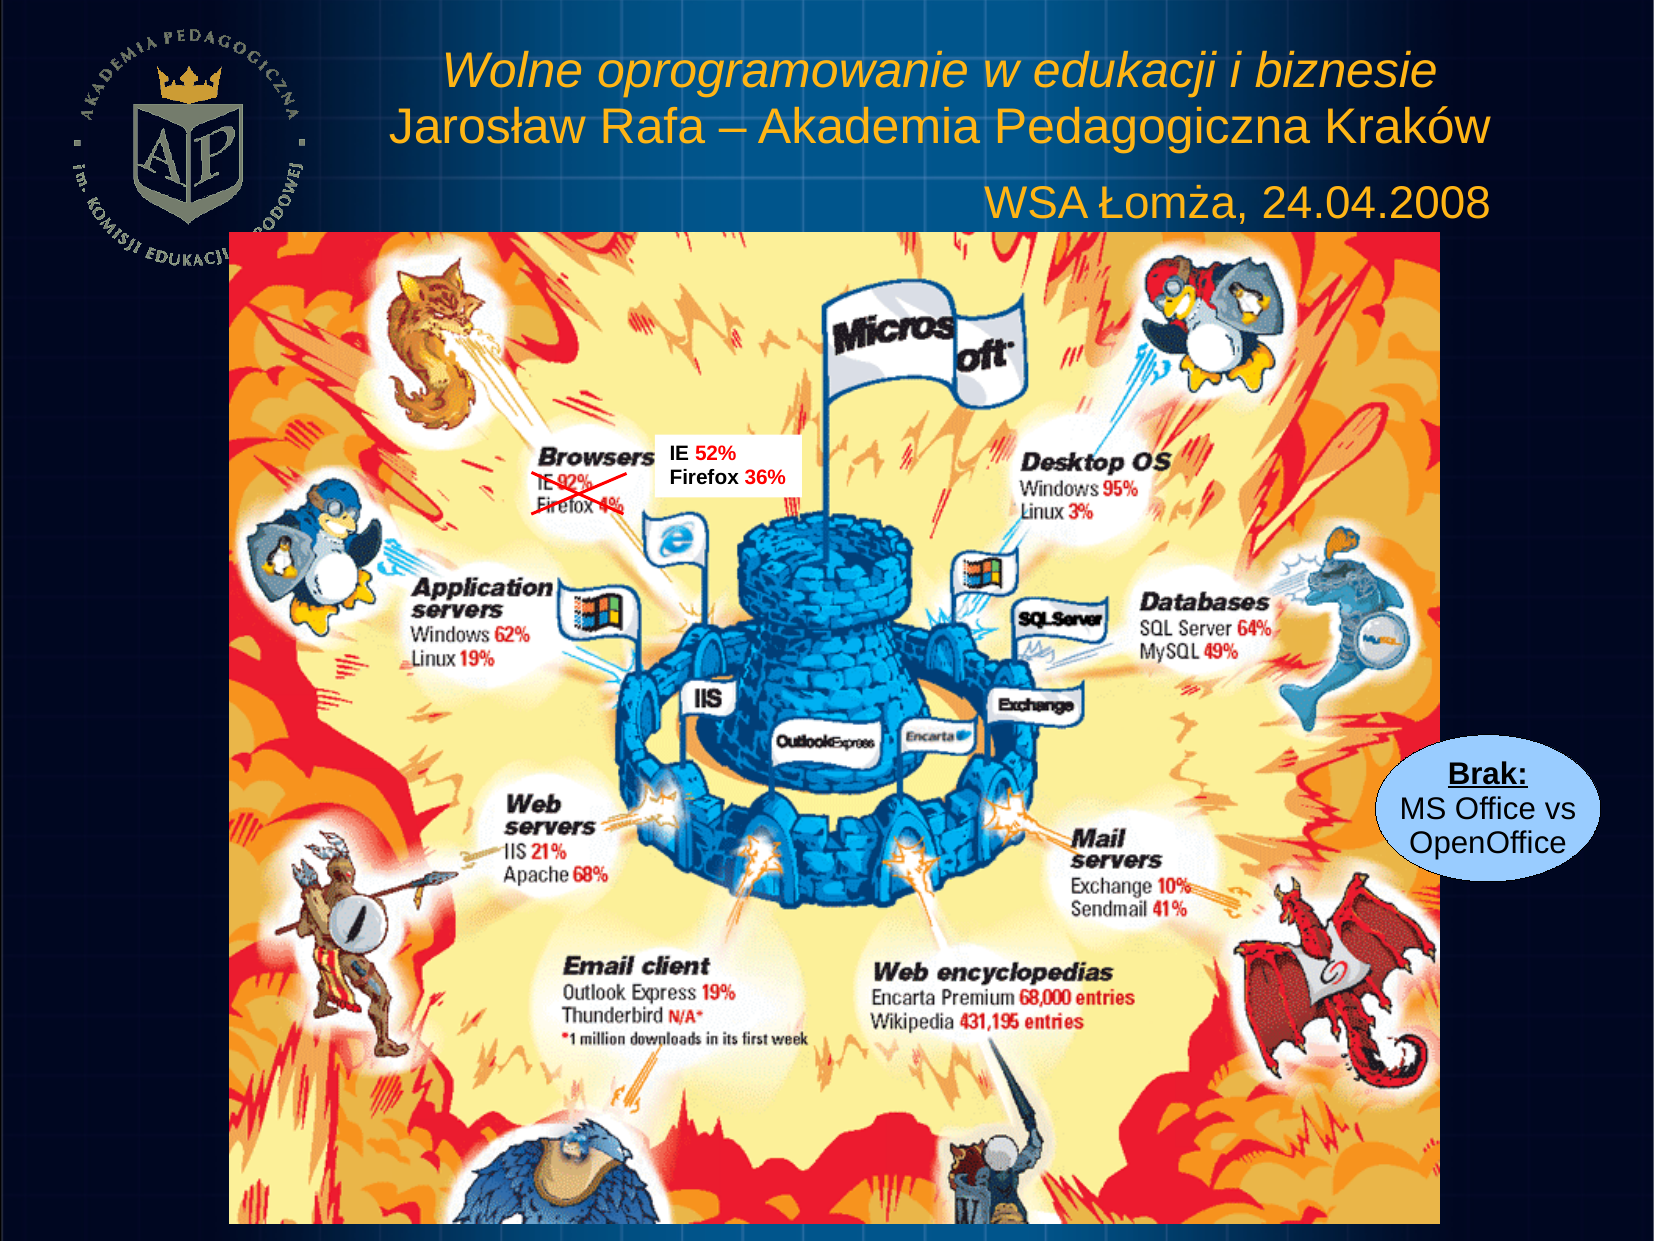

IE 52%
Firefox 36%
Brak:
MS Office vs
OpenOffice